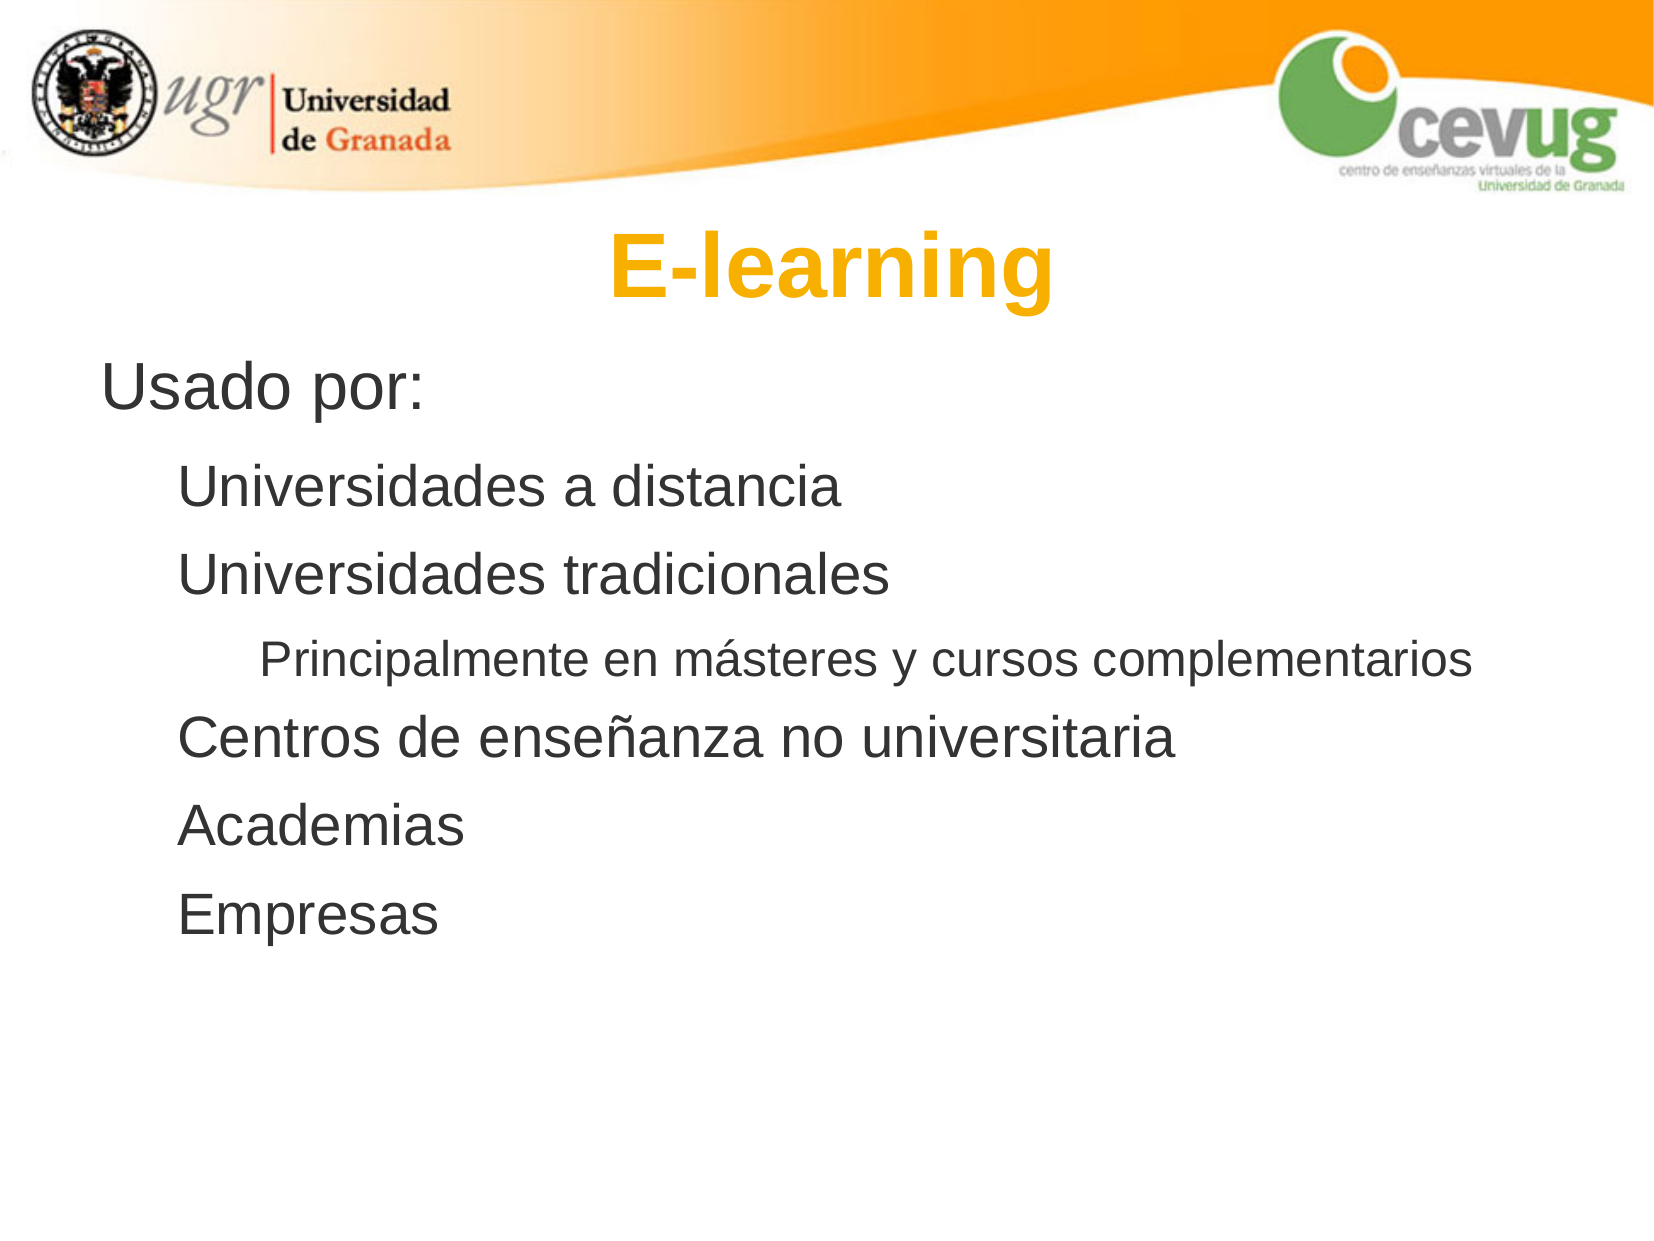

# E-learning
Usado por:
Universidades a distancia
Universidades tradicionales
Principalmente en másteres y cursos complementarios
Centros de enseñanza no universitaria
Academias
Empresas